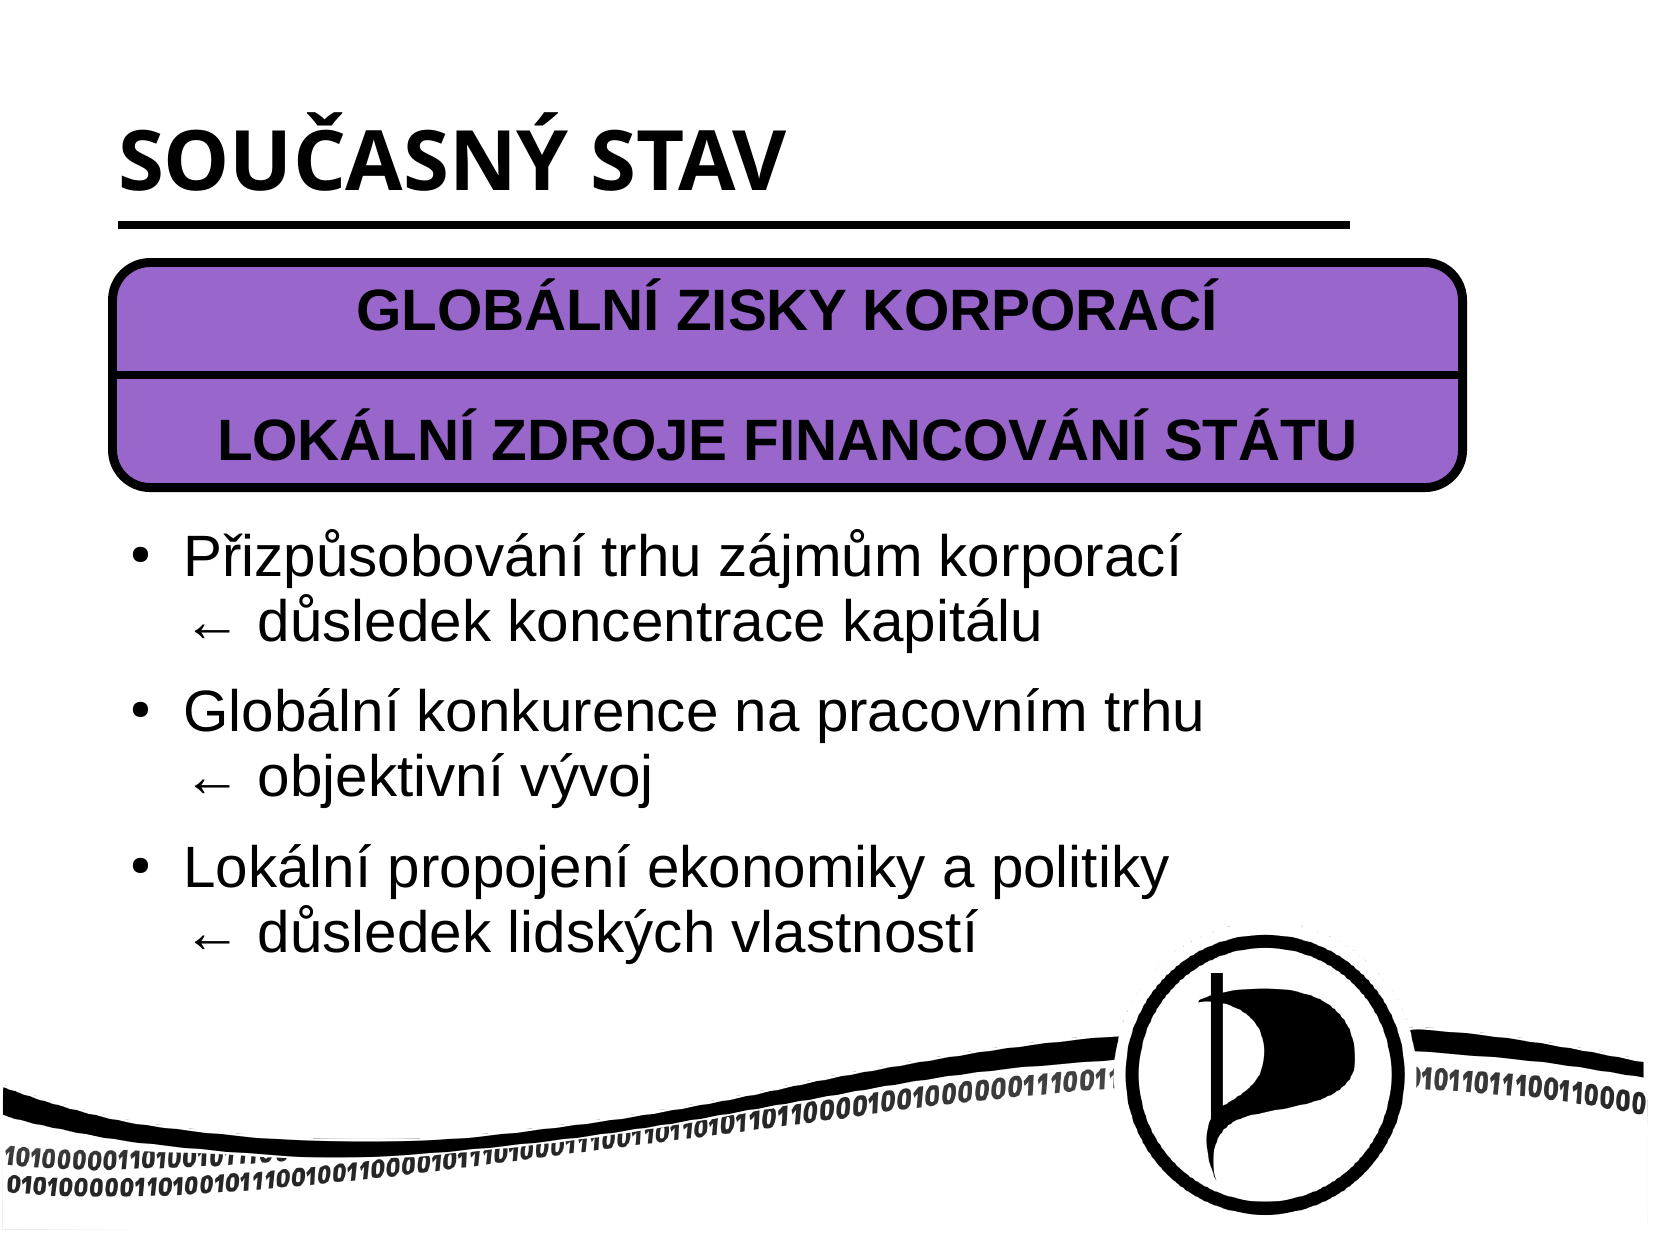

# SOUČASNÝ STAV
GLOBÁLNÍ ZISKY KORPORACÍ
LOKÁLNÍ ZDROJE FINANCOVÁNÍ STÁTU
Přizpůsobování trhu zájmům korporací
← důsledek koncentrace kapitálu
Globální konkurence na pracovním trhu
← objektivní vývoj
Lokální propojení ekonomiky a politiky
← důsledek lidských vlastností